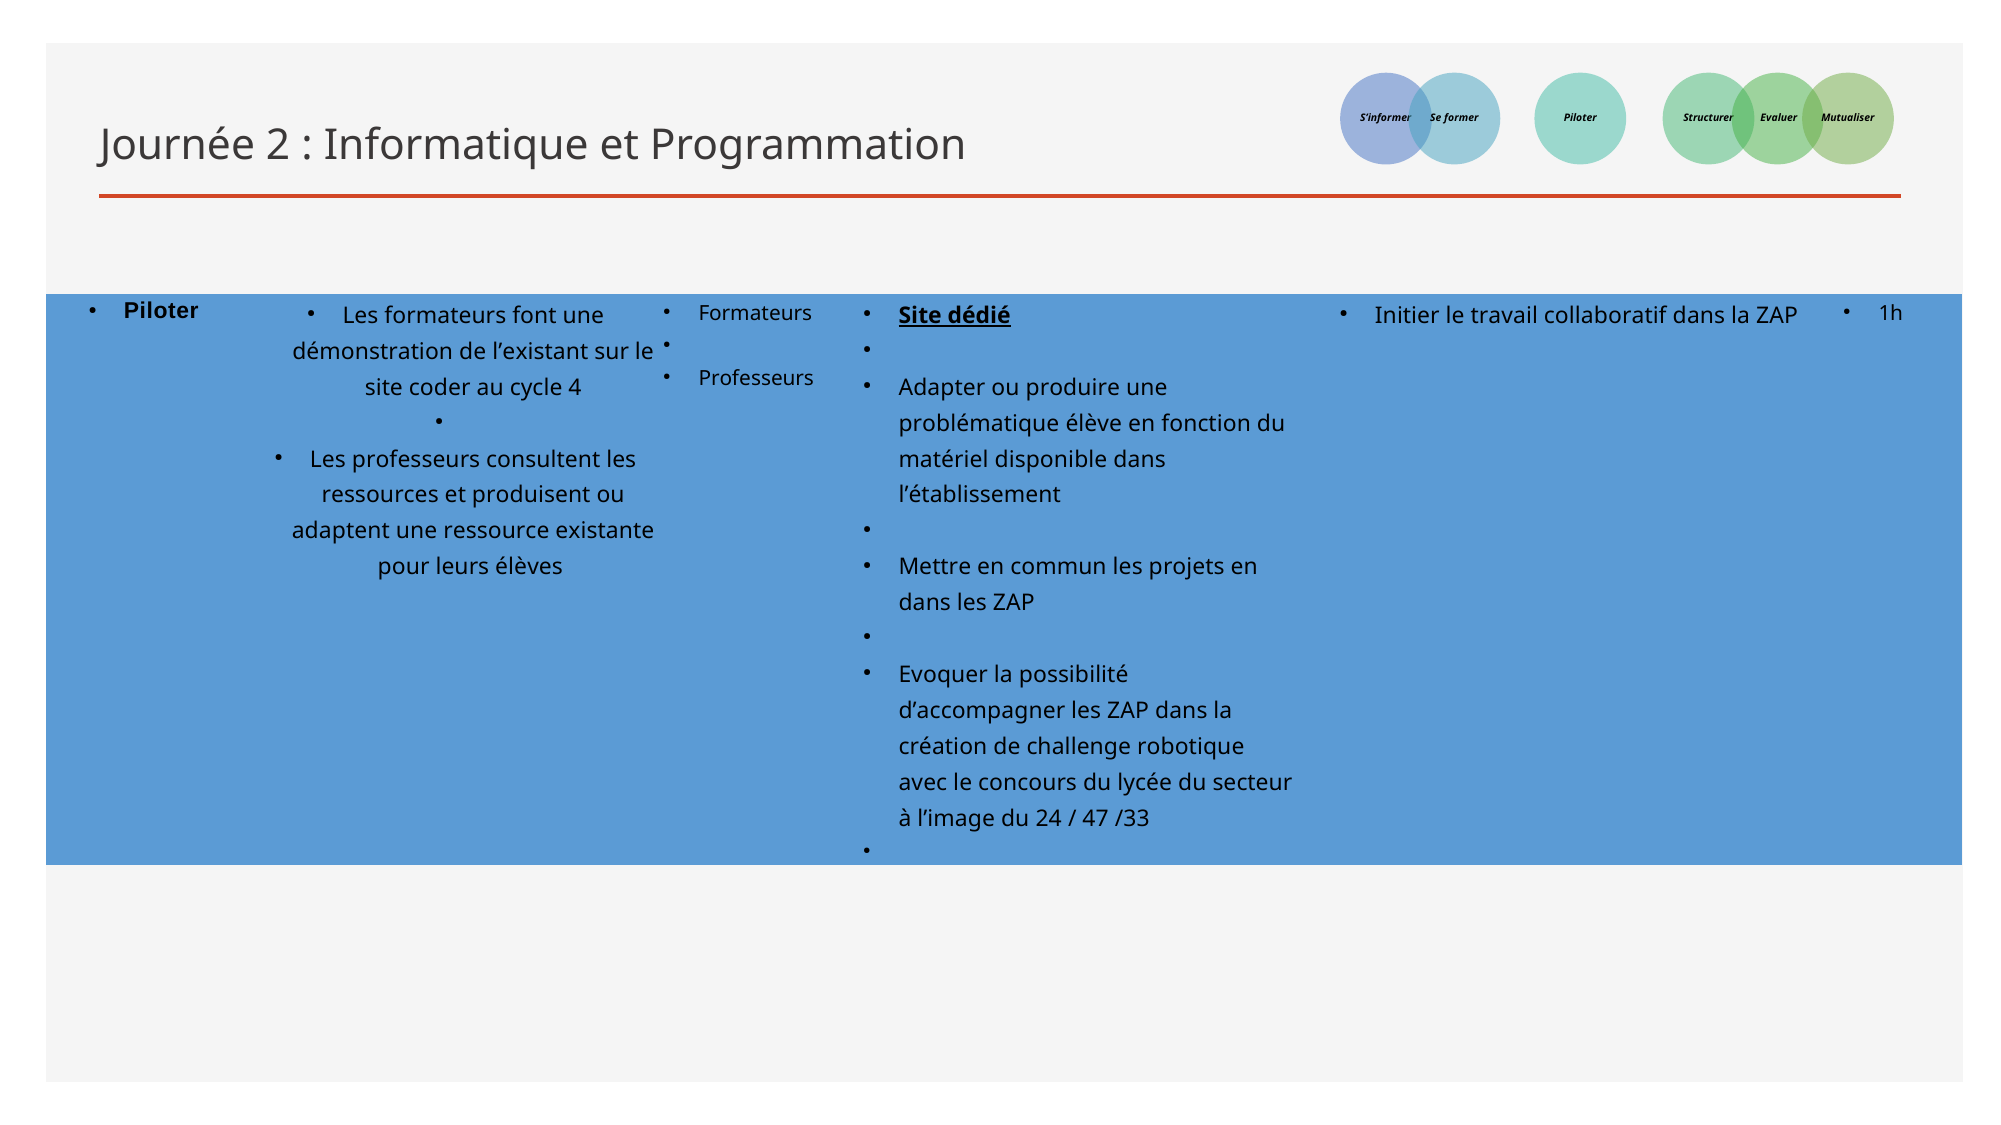

# Journée 2 : Informatique et Programmation
Se former
Piloter
Structurer
 Evaluer
Mutualiser
S’informer
| Piloter | Les formateurs font une démonstration de l’existant sur le site coder au cycle 4   Les professeurs consultent les ressources et produisent ou adaptent une ressource existante pour leurs élèves | Formateurs   Professeurs | Site dédié   Adapter ou produire une problématique élève en fonction du matériel disponible dans l’établissement Mettre en commun les projets en dans les ZAP   Evoquer la possibilité d’accompagner les ZAP dans la création de challenge robotique avec le concours du lycée du secteur à l’image du 24 / 47 /33 | Initier le travail collaboratif dans la ZAP | 1h |
| --- | --- | --- | --- | --- | --- |